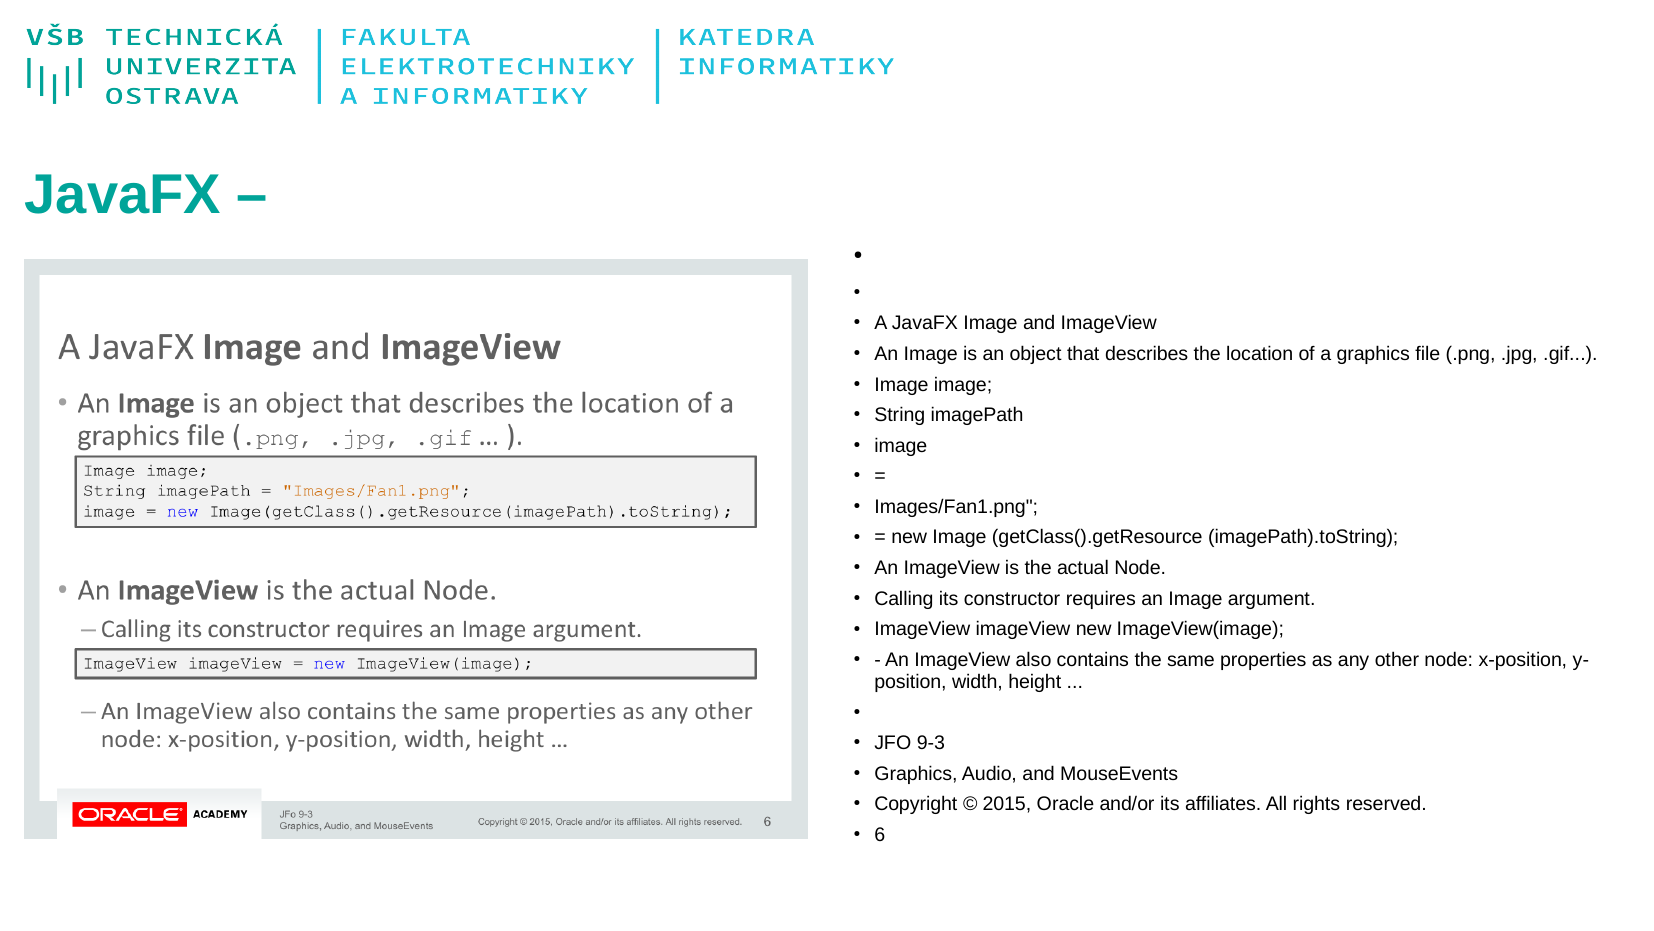

# JavaFX –
﻿
A JavaFX Image and ImageView
An Image is an object that describes the location of a graphics file (.png, .jpg, .gif...).
Image image;
String imagePath
image
=
Images/Fan1.png";
= new Image (getClass().getResource (imagePath).toString);
An ImageView is the actual Node.
Calling its constructor requires an Image argument.
ImageView imageView new ImageView(image);
- An ImageView also contains the same properties as any other node: x-position, y-position, width, height ...
JFO 9-3
Graphics, Audio, and MouseEvents
Copyright © 2015, Oracle and/or its affiliates. All rights reserved.
6